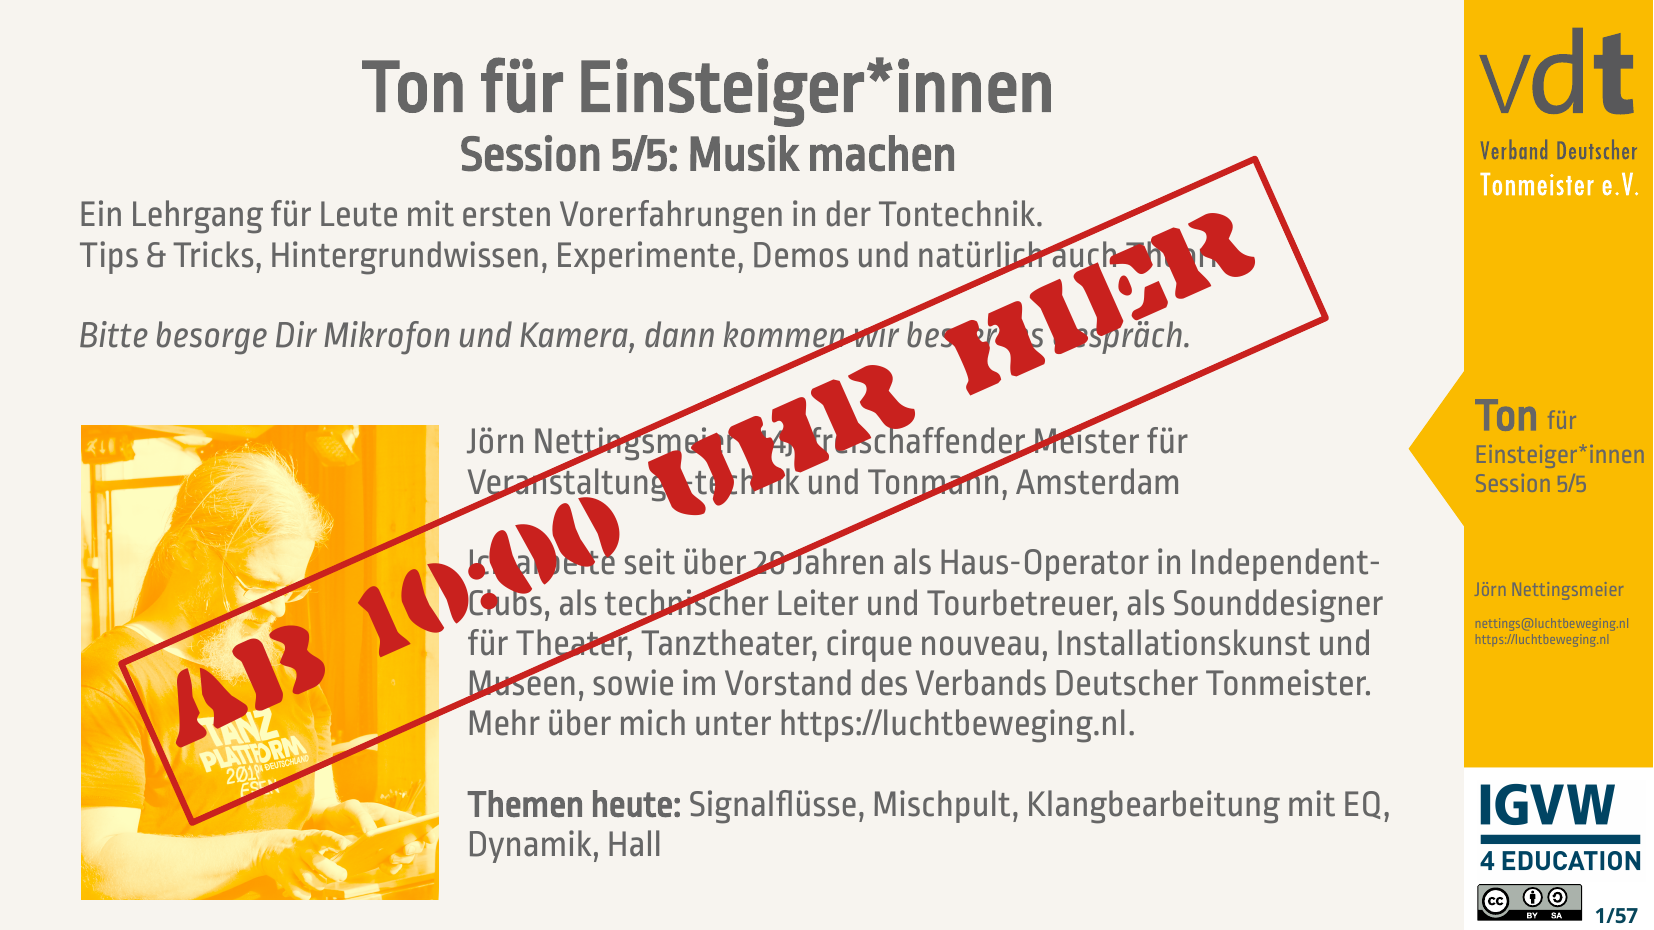

# Ton für Einsteiger*innen Session 5/5: Musik machen
Ein Lehrgang für Leute mit ersten Vorerfahrungen in der Tontechnik.
Tips & Tricks, Hintergrundwissen, Experimente, Demos und natürlich auch Theorie.
Bitte besorge Dir Mikrofon und Kamera, dann kommen wir besser ins Gespräch.
Ab 10:00 Uhr hier
Jörn Nettingsmeier (44), freischaffender Meister für Veranstaltungs-technik und Tonmann, Amsterdam
Ich arbeite seit über 20 Jahren als Haus-Operator in Independent-Clubs, als technischer Leiter und Tourbetreuer, als Sounddesigner für Theater, Tanztheater, cirque nouveau, Installationskunst und Museen, sowie im Vorstand des Verbands Deutscher Tonmeister.
Mehr über mich unter https://luchtbeweging.nl.
Themen heute: Signalflüsse, Mischpult, Klangbearbeitung mit EQ, Dynamik, Hall